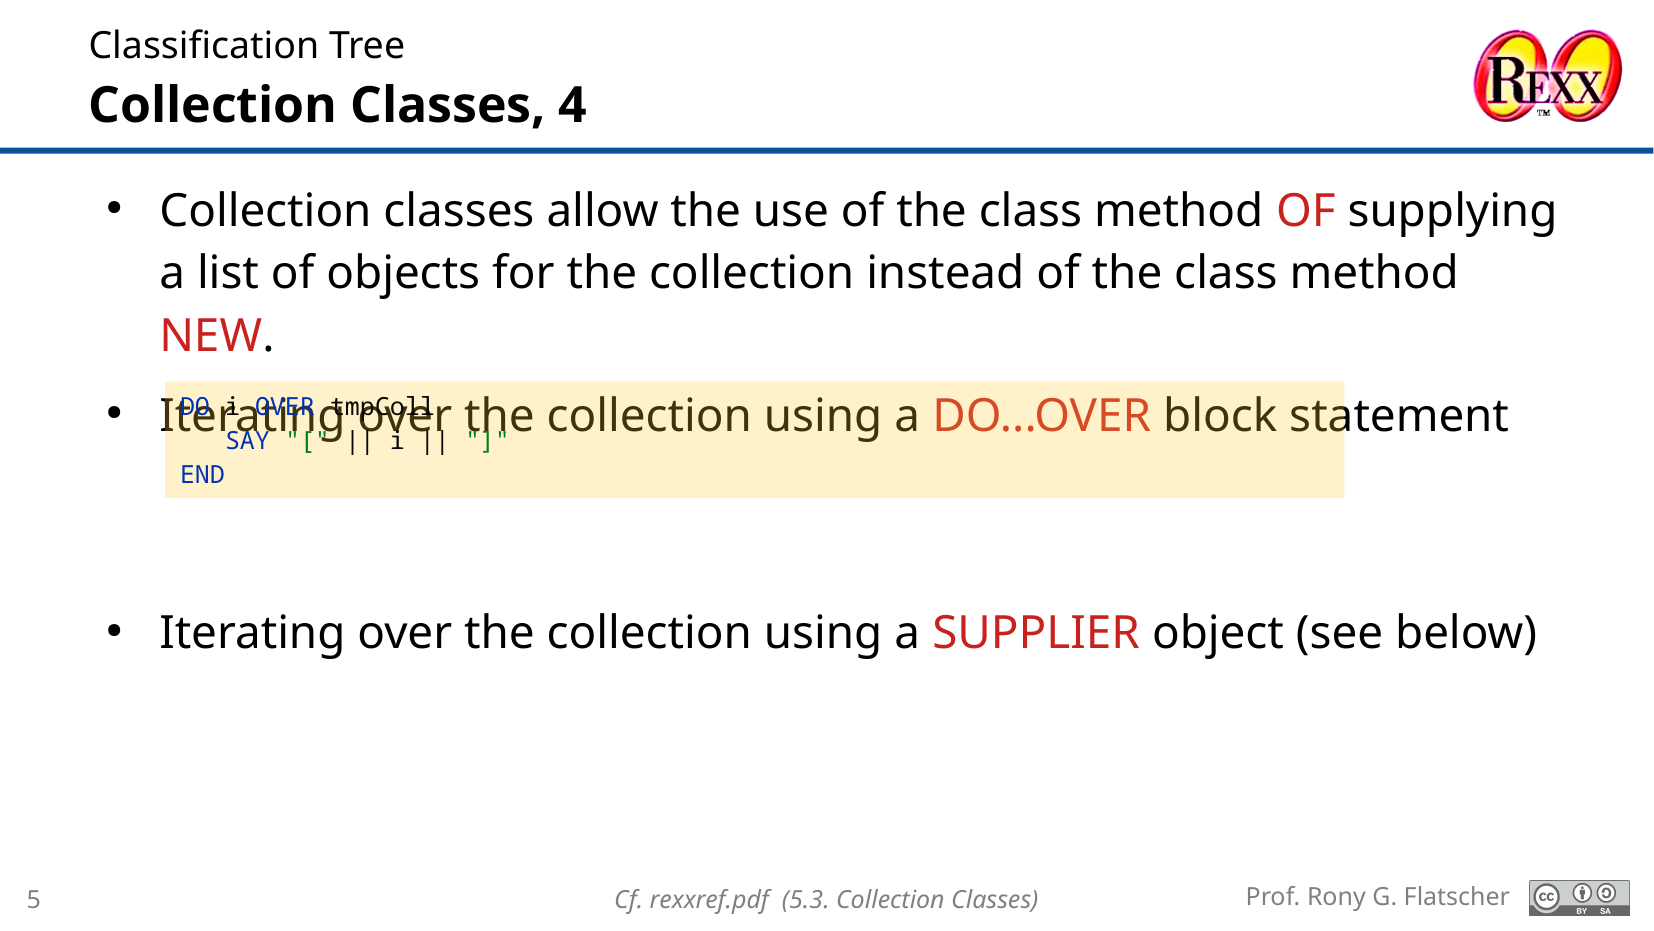

Classification Tree
Collection Classes, 4
# Collection classes allow the use of the class method OF supplying a list of objects for the collection instead of the class method NEW.
Iterating over the collection using a DO...OVER block statement
Iterating over the collection using a SUPPLIER object (see below)
DO i OVER tmpColl
 SAY "[" || i || "]"
END
Cf. rexxref.pdf (5.3. Collection Classes)